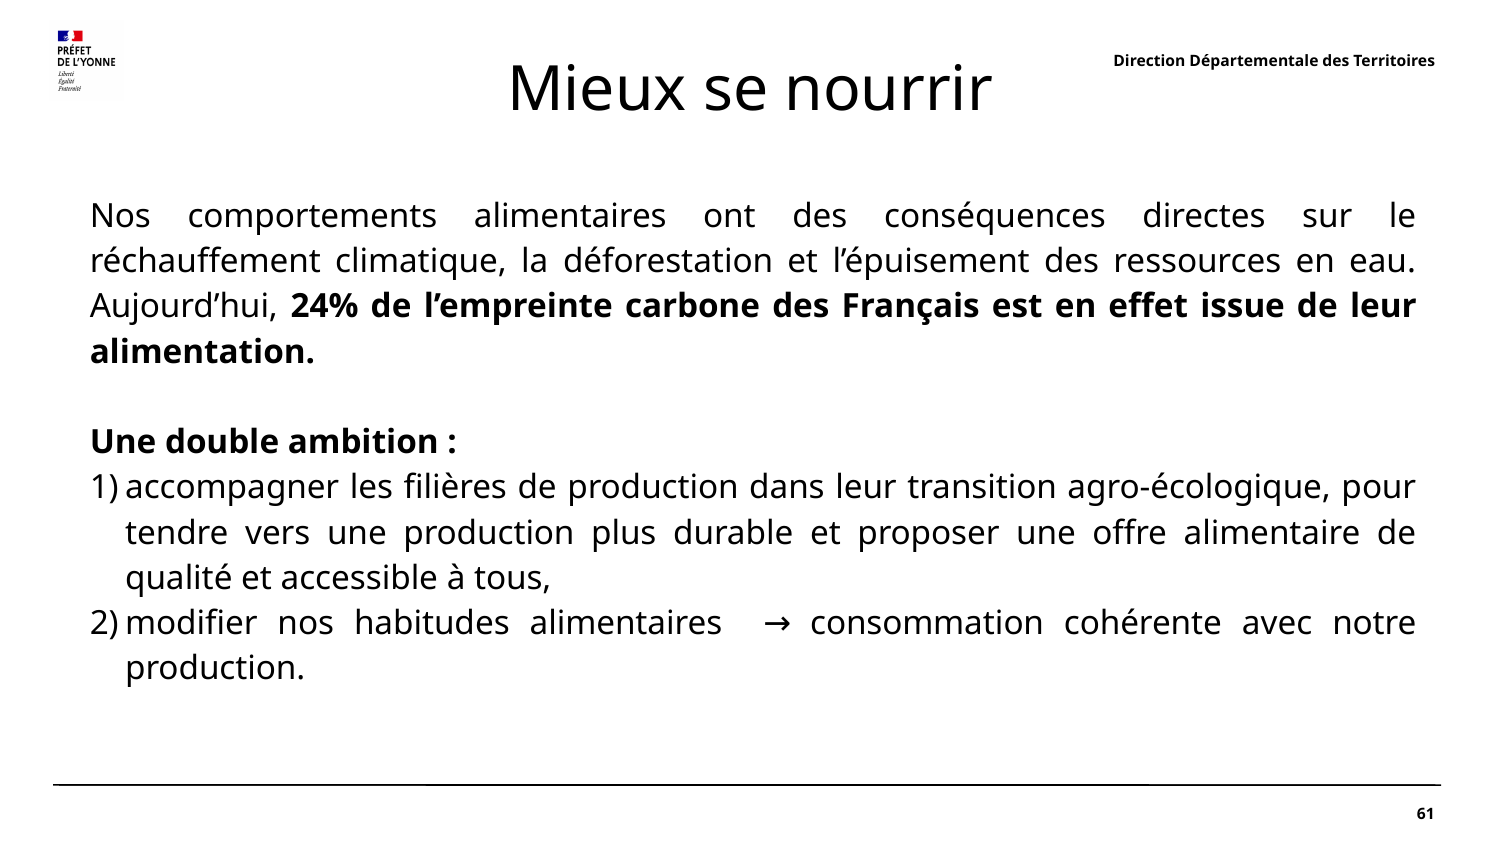

# Mieux se nourrir
Direction Départementale des Territoires
Nos comportements alimentaires ont des conséquences directes sur le réchauffement climatique, la déforestation et l’épuisement des ressources en eau. Aujourd’hui, 24% de l’empreinte carbone des Français est en effet issue de leur alimentation.
Une double ambition :
accompagner les filières de production dans leur transition agro-écologique, pour tendre vers une production plus durable et proposer une offre alimentaire de qualité et accessible à tous,
modifier nos habitudes alimentaires → consommation cohérente avec notre production.
61